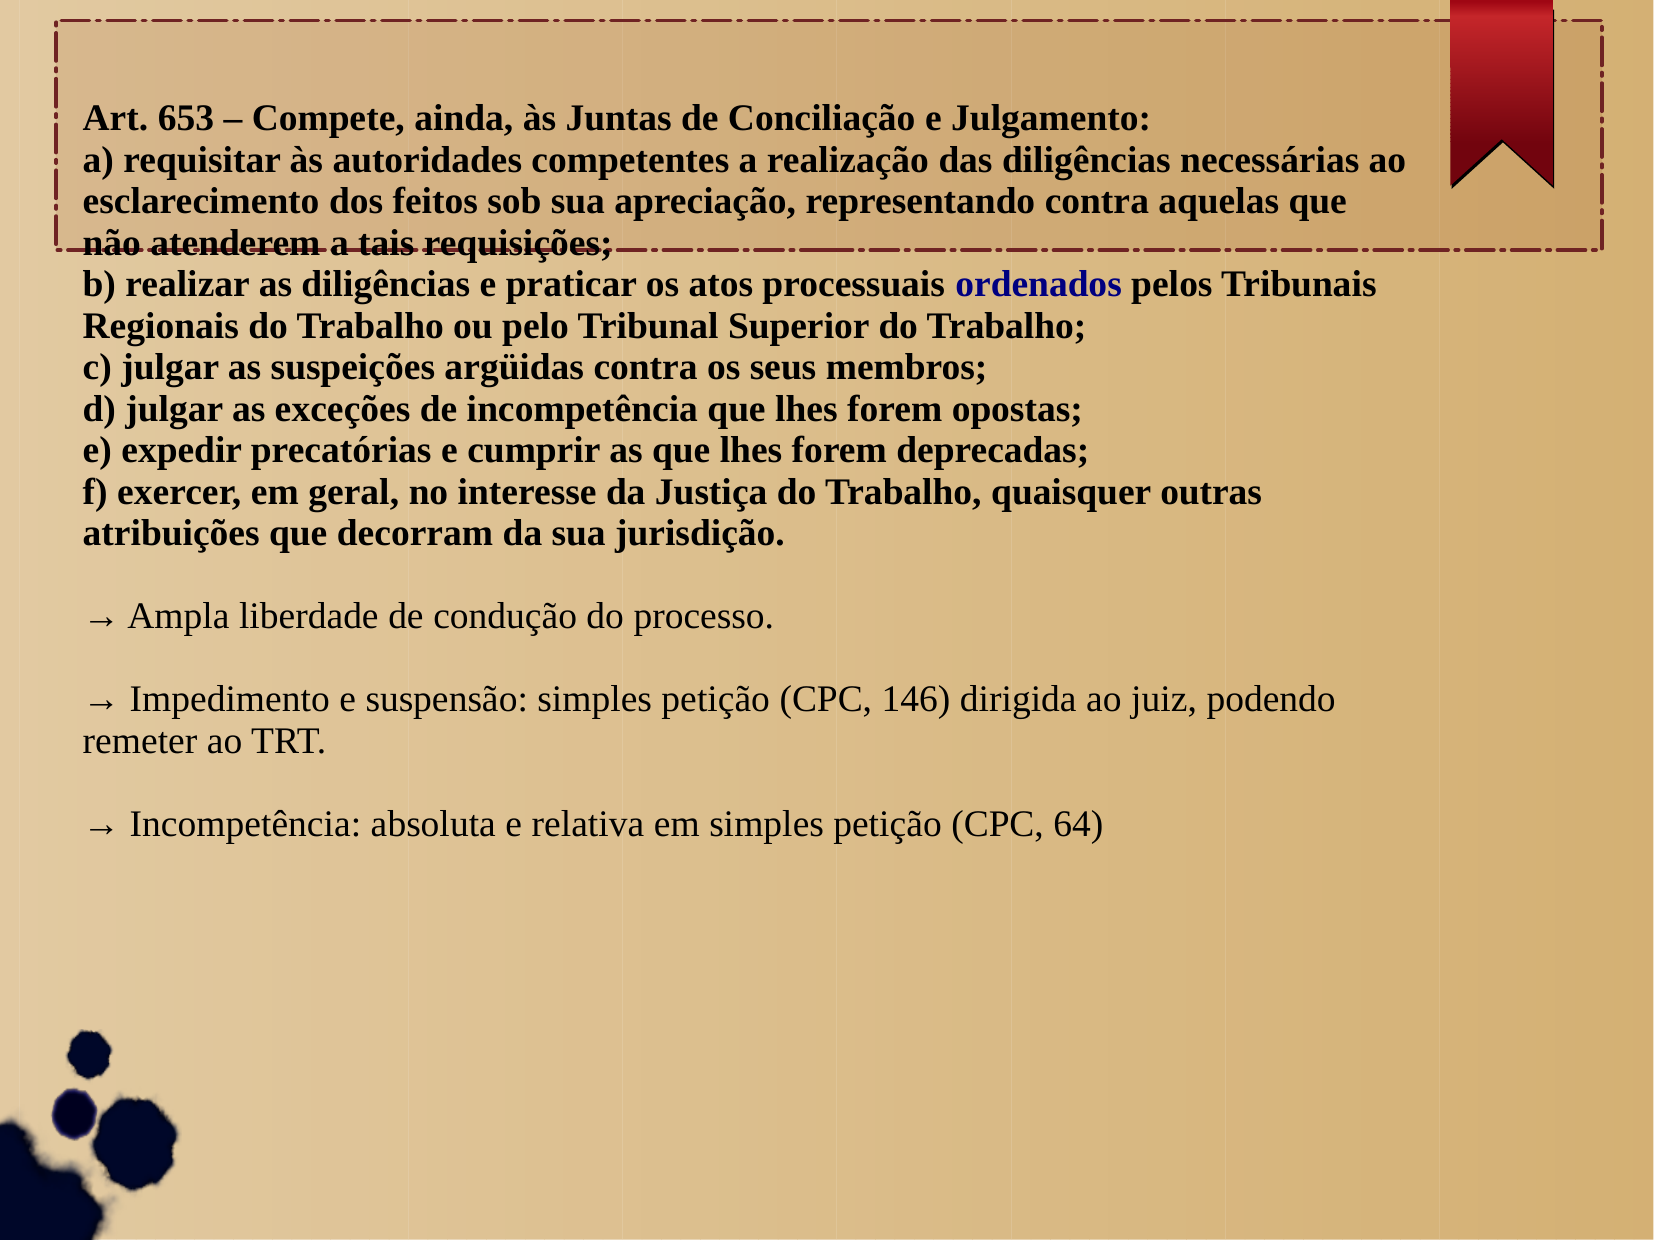

# Art. 653 – Compete, ainda, às Juntas de Conciliação e Julgamento: a) requisitar às autoridades competentes a realização das diligências necessárias ao esclarecimento dos feitos sob sua apreciação, representando contra aquelas que não atenderem a tais requisições; b) realizar as diligências e praticar os atos processuais ordenados pelos Tribunais Regionais do Trabalho ou pelo Tribunal Superior do Trabalho; c) julgar as suspeições argüidas contra os seus membros; d) julgar as exceções de incompetência que lhes forem opostas; e) expedir precatórias e cumprir as que lhes forem deprecadas; f) exercer, em geral, no interesse da Justiça do Trabalho, quaisquer outras atribuições que decorram da sua jurisdição. → Ampla liberdade de condução do processo. → Impedimento e suspensão: simples petição (CPC, 146) dirigida ao juiz, podendo remeter ao TRT. → Incompetência: absoluta e relativa em simples petição (CPC, 64)